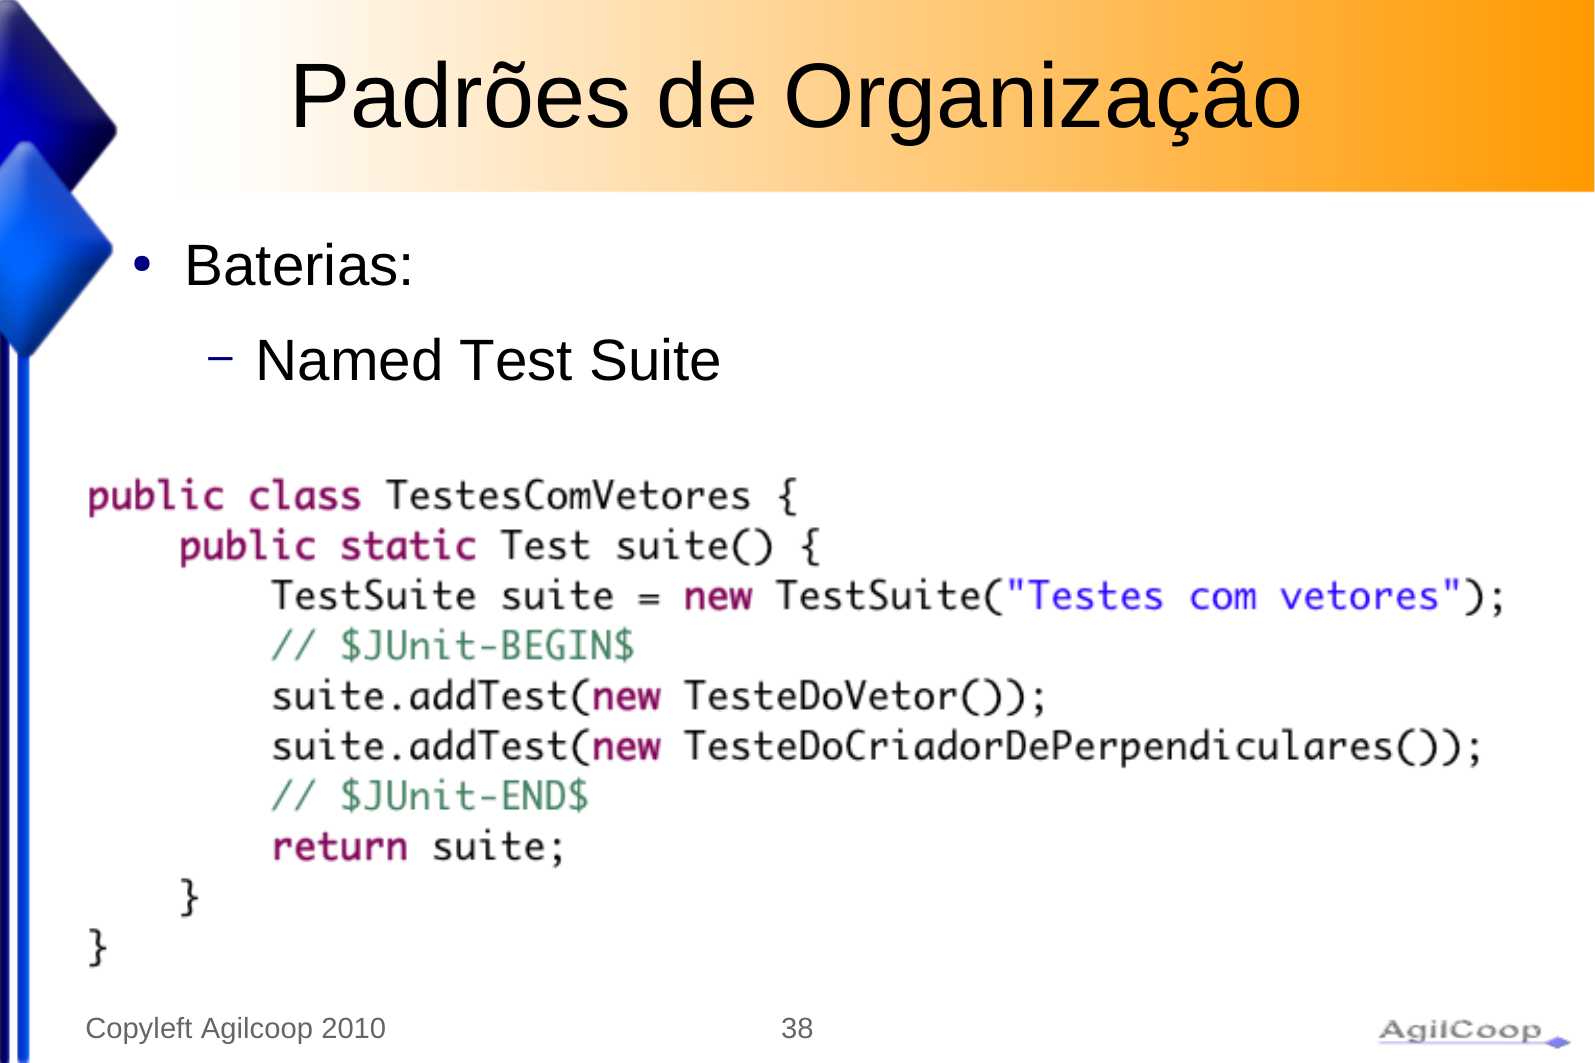

# Padrões de Organização
Baterias:
Named Test Suite
Copyleft Agilcoop 2010
38